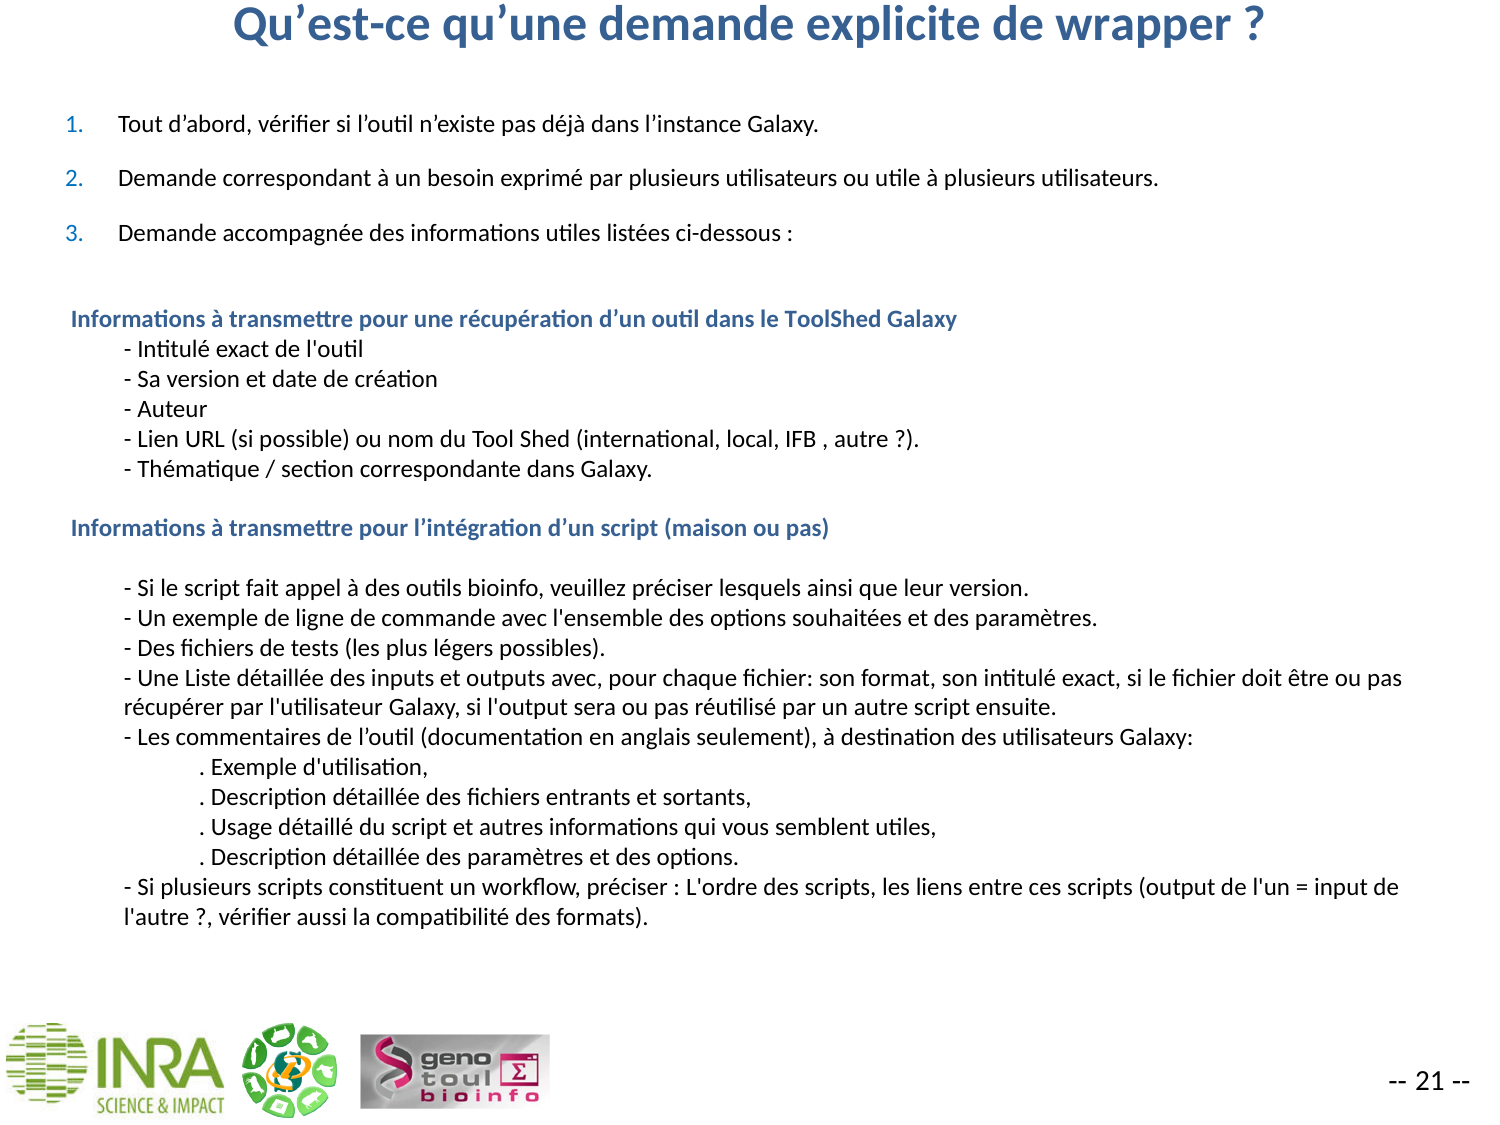

Qu’est-ce qu’une demande explicite de wrapper ?
# Tout d’abord, vérifier si l’outil n’existe pas déjà dans l’instance Galaxy.
Demande correspondant à un besoin exprimé par plusieurs utilisateurs ou utile à plusieurs utilisateurs.
Demande accompagnée des informations utiles listées ci-dessous :
Informations à transmettre pour une récupération d’un outil dans le ToolShed Galaxy
- Intitulé exact de l'outil
- Sa version et date de création
- Auteur
- Lien URL (si possible) ou nom du Tool Shed (international, local, IFB , autre ?).
- Thématique / section correspondante dans Galaxy.
Informations à transmettre pour l’intégration d’un script (maison ou pas)
- Si le script fait appel à des outils bioinfo, veuillez préciser lesquels ainsi que leur version.
- Un exemple de ligne de commande avec l'ensemble des options souhaitées et des paramètres.
- Des fichiers de tests (les plus légers possibles).
- Une Liste détaillée des inputs et outputs avec, pour chaque fichier: son format, son intitulé exact, si le fichier doit être ou pas récupérer par l'utilisateur Galaxy, si l'output sera ou pas réutilisé par un autre script ensuite.
- Les commentaires de l’outil (documentation en anglais seulement), à destination des utilisateurs Galaxy:
	. Exemple d'utilisation,
	. Description détaillée des fichiers entrants et sortants,
	. Usage détaillé du script et autres informations qui vous semblent utiles,
	. Description détaillée des paramètres et des options.
- Si plusieurs scripts constituent un workflow, préciser : L'ordre des scripts, les liens entre ces scripts (output de l'un = input de l'autre ?, vérifier aussi la compatibilité des formats).